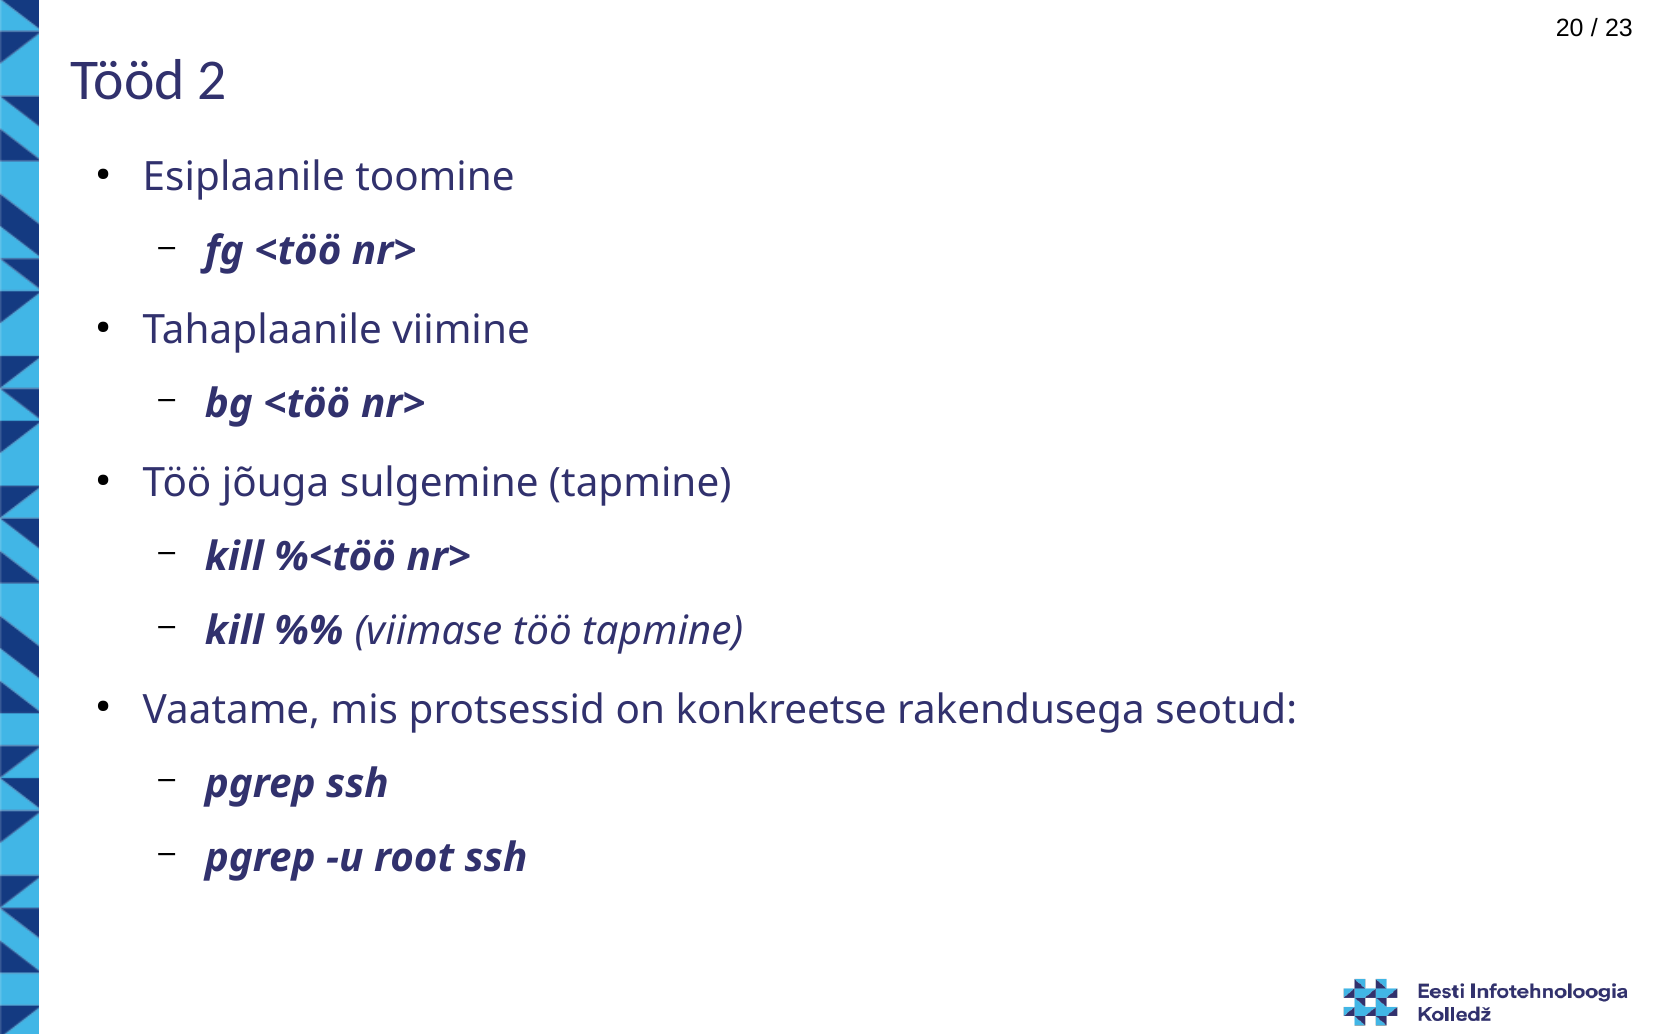

# Tööd 2
Esiplaanile toomine
fg <töö nr>
Tahaplaanile viimine
bg <töö nr>
Töö jõuga sulgemine (tapmine)
kill %<töö nr>
kill %% (viimase töö tapmine)
Vaatame, mis protsessid on konkreetse rakendusega seotud:
pgrep ssh
pgrep -u root ssh